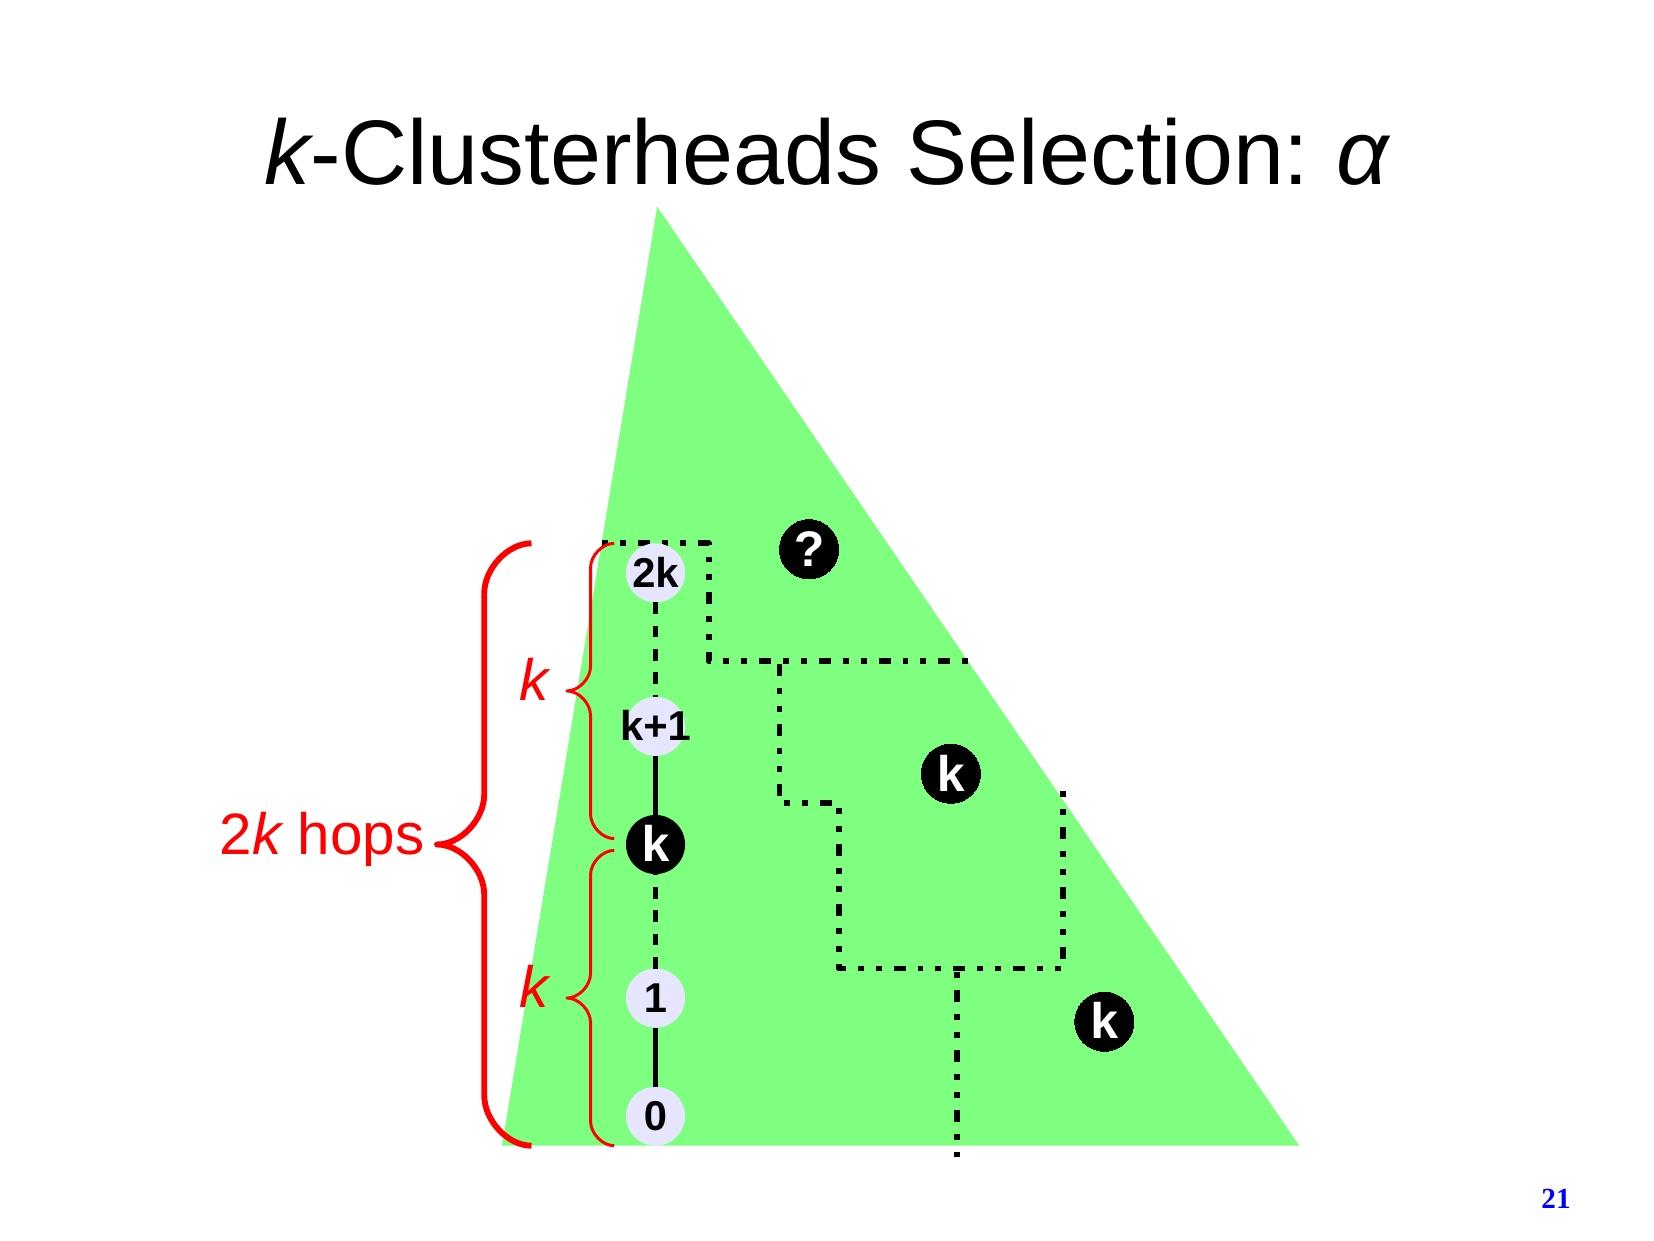

# k-Clusterheads Selection: α
?
2k
 k
k+1
k
 2k hops
k
 k
1
k
0
21